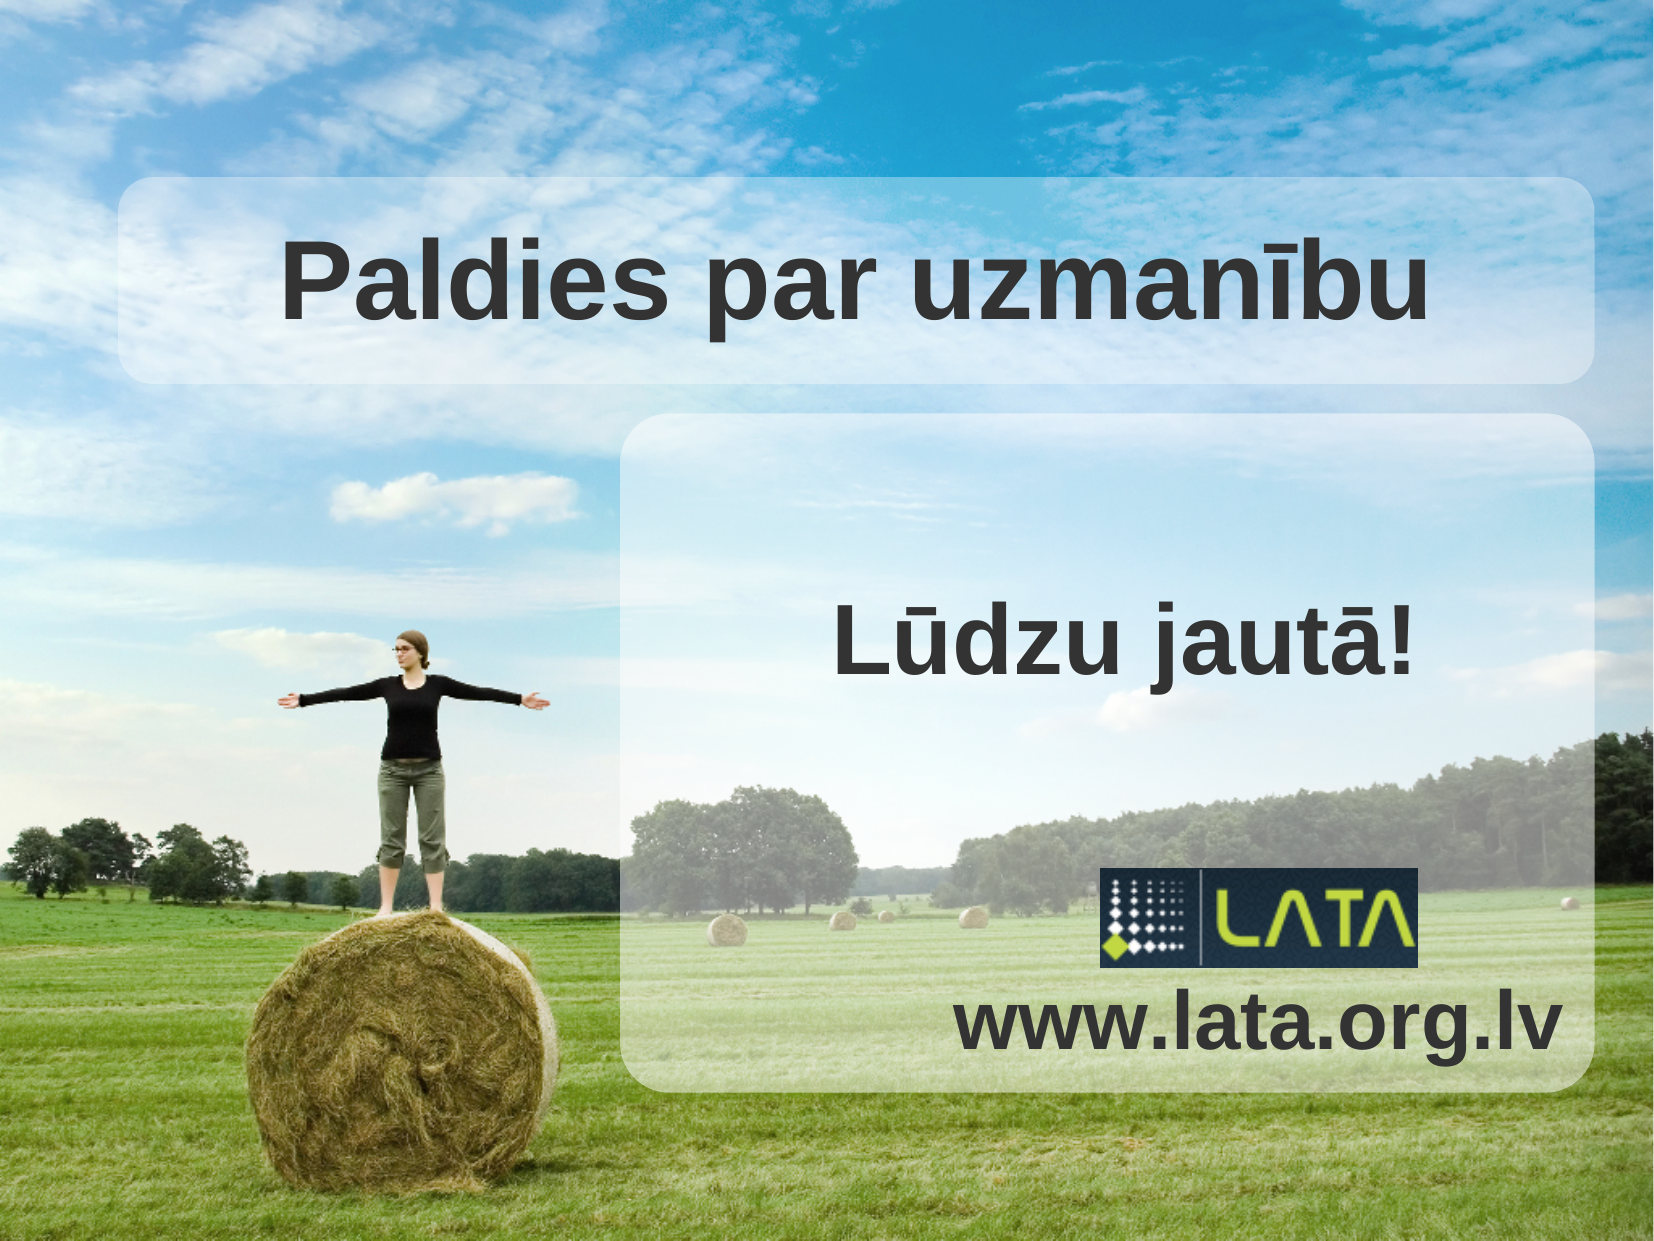

# Paldies par uzmanību
Lūdzu jautā!
www.lata.org.lv